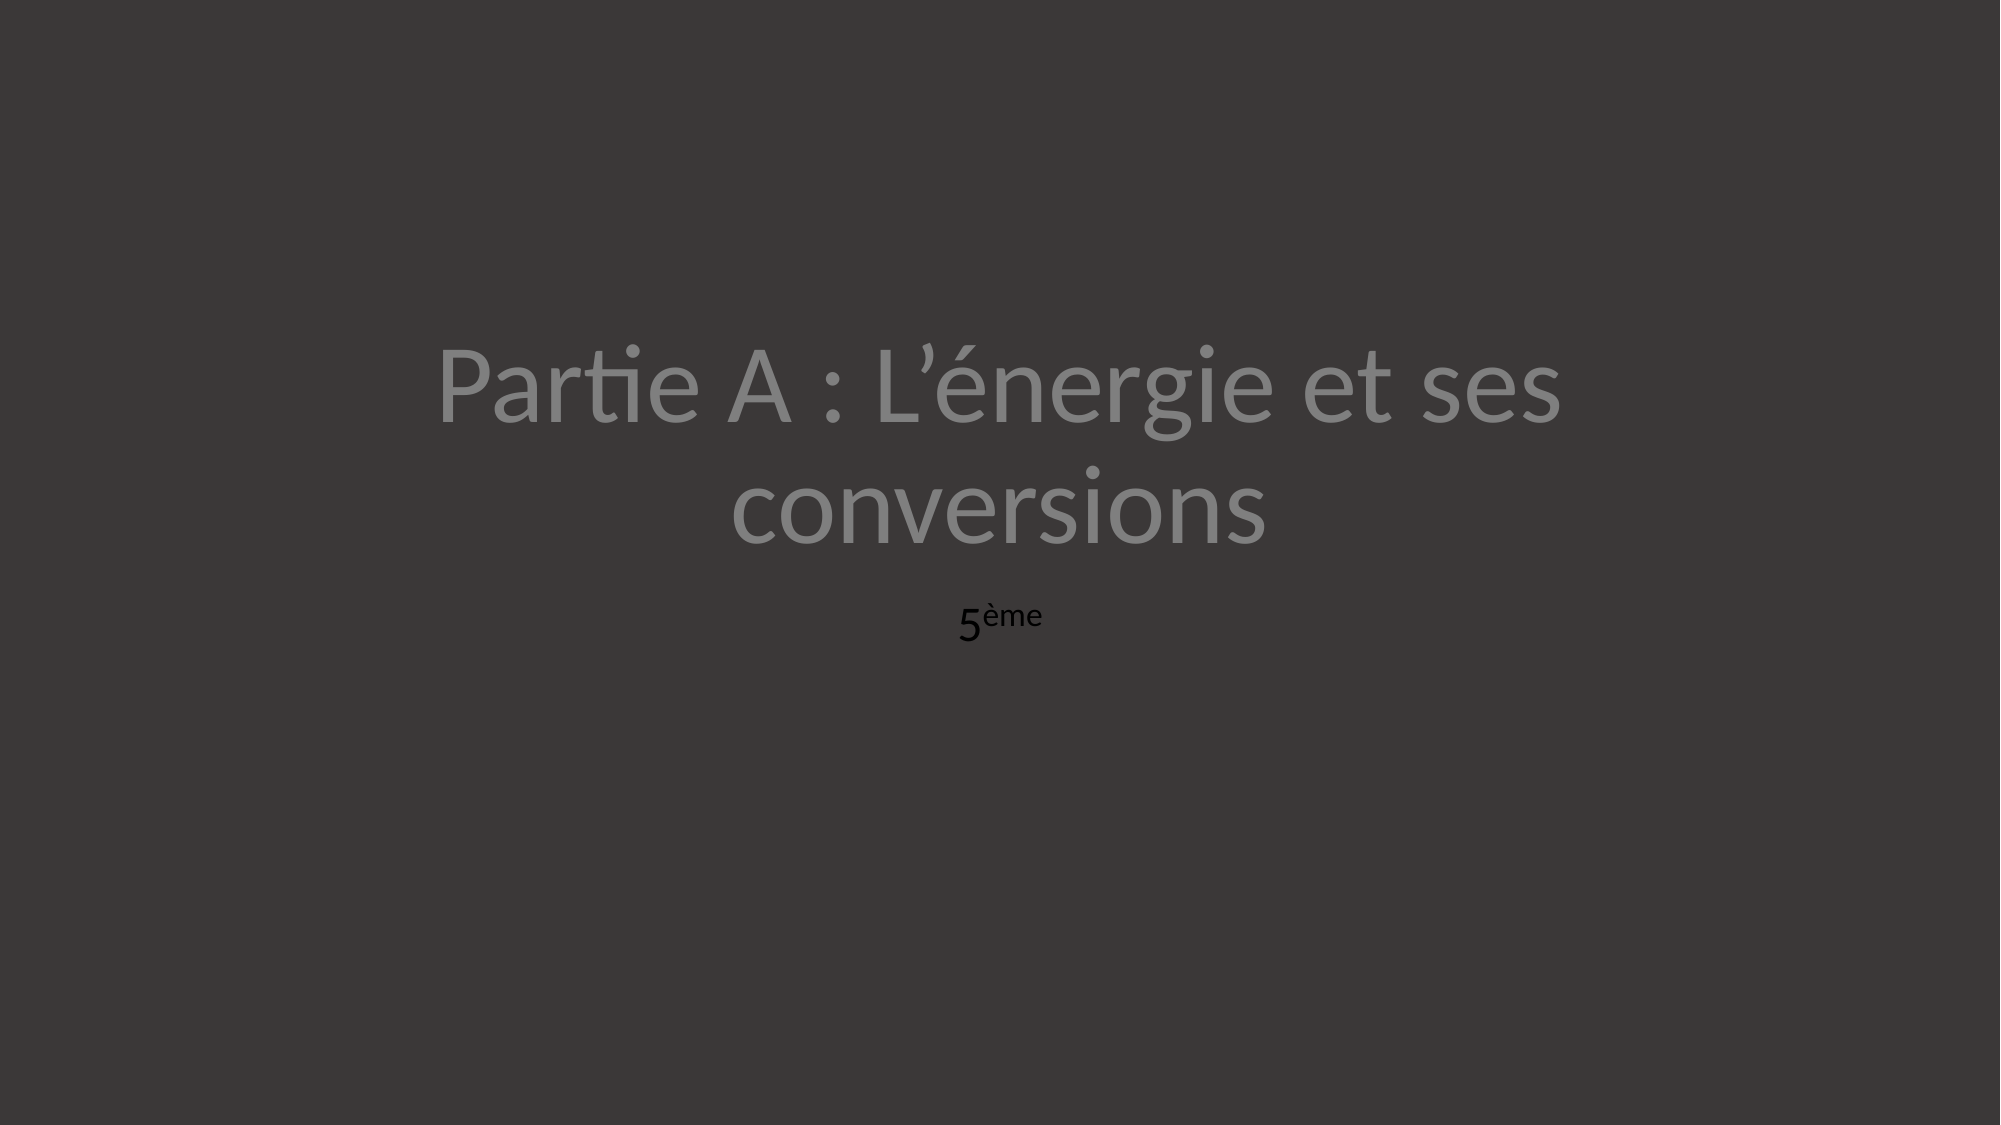

# Partie A : L’énergie et ses conversions
5ème